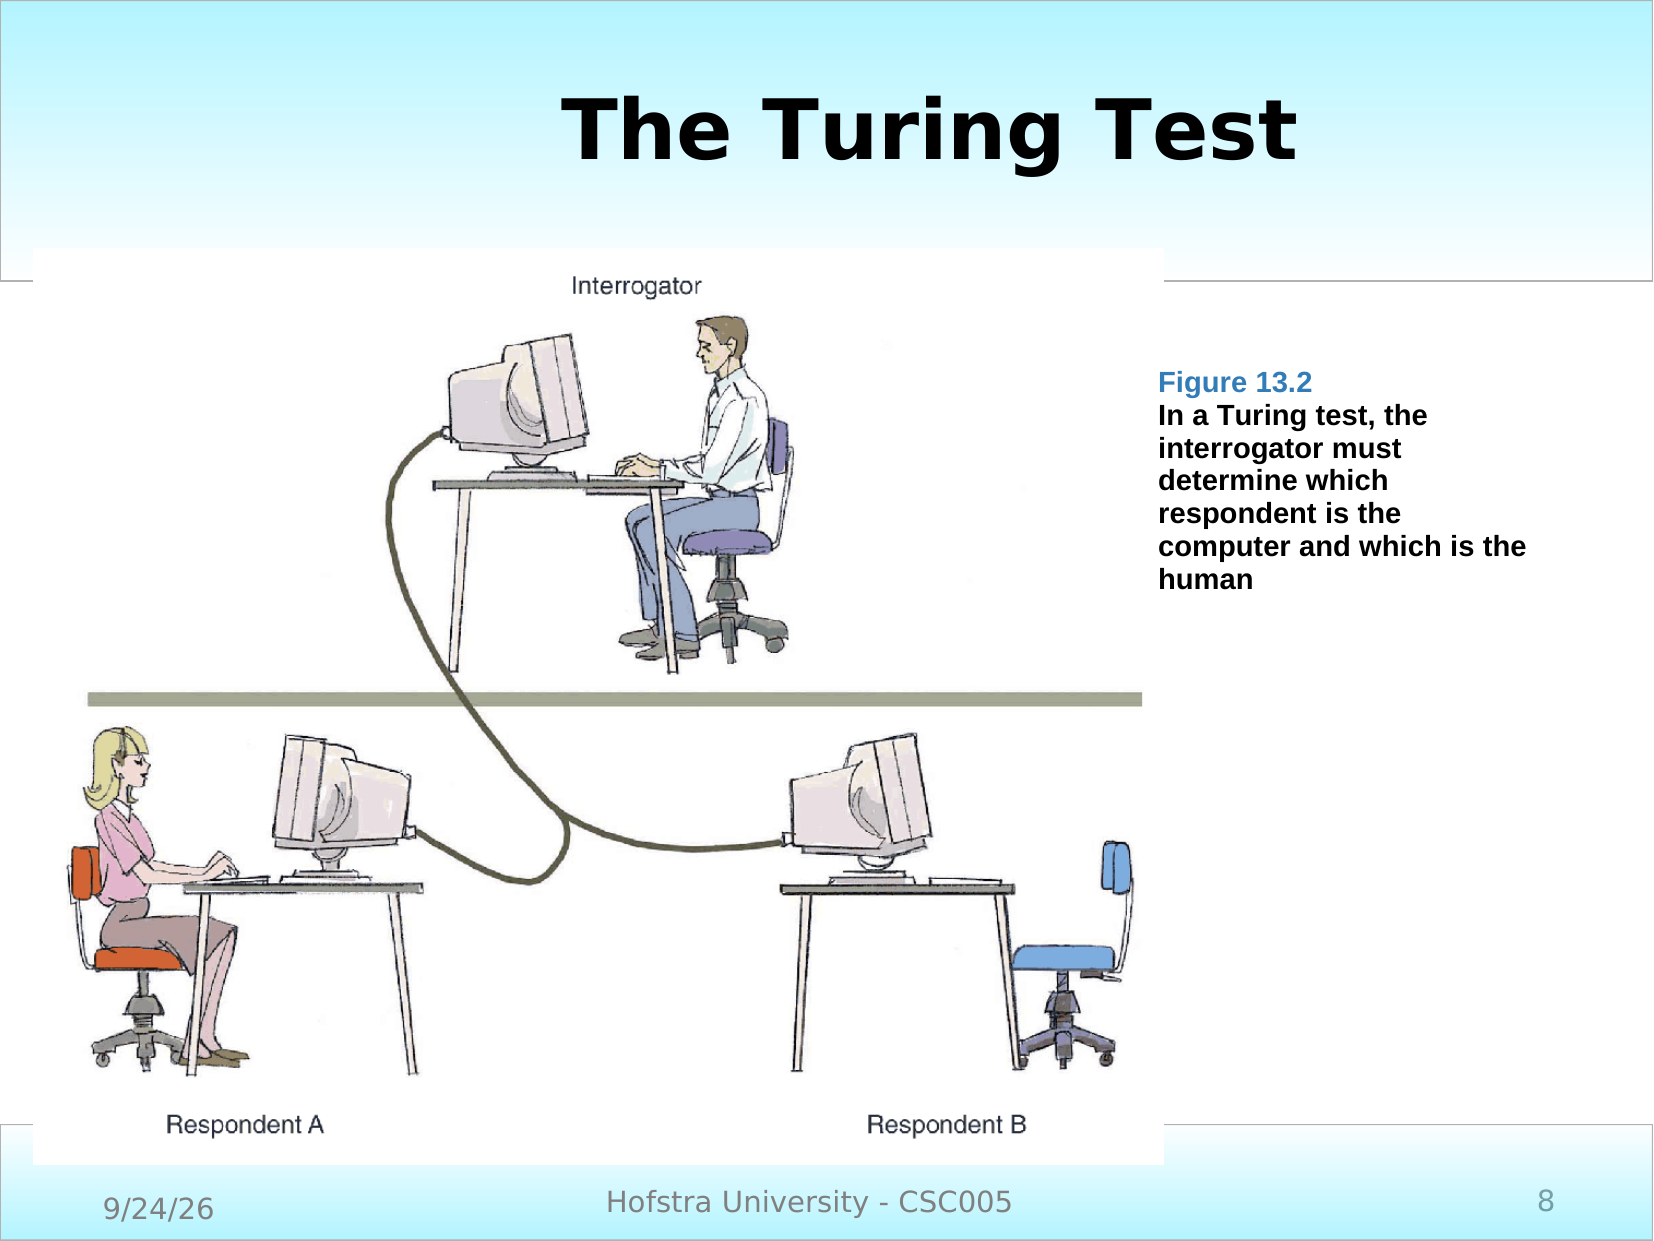

# The Turing Test
Figure 13.2
In a Turing test, the interrogator must determine which respondent is the computer and which is the human
8
Hofstra University - CSC005